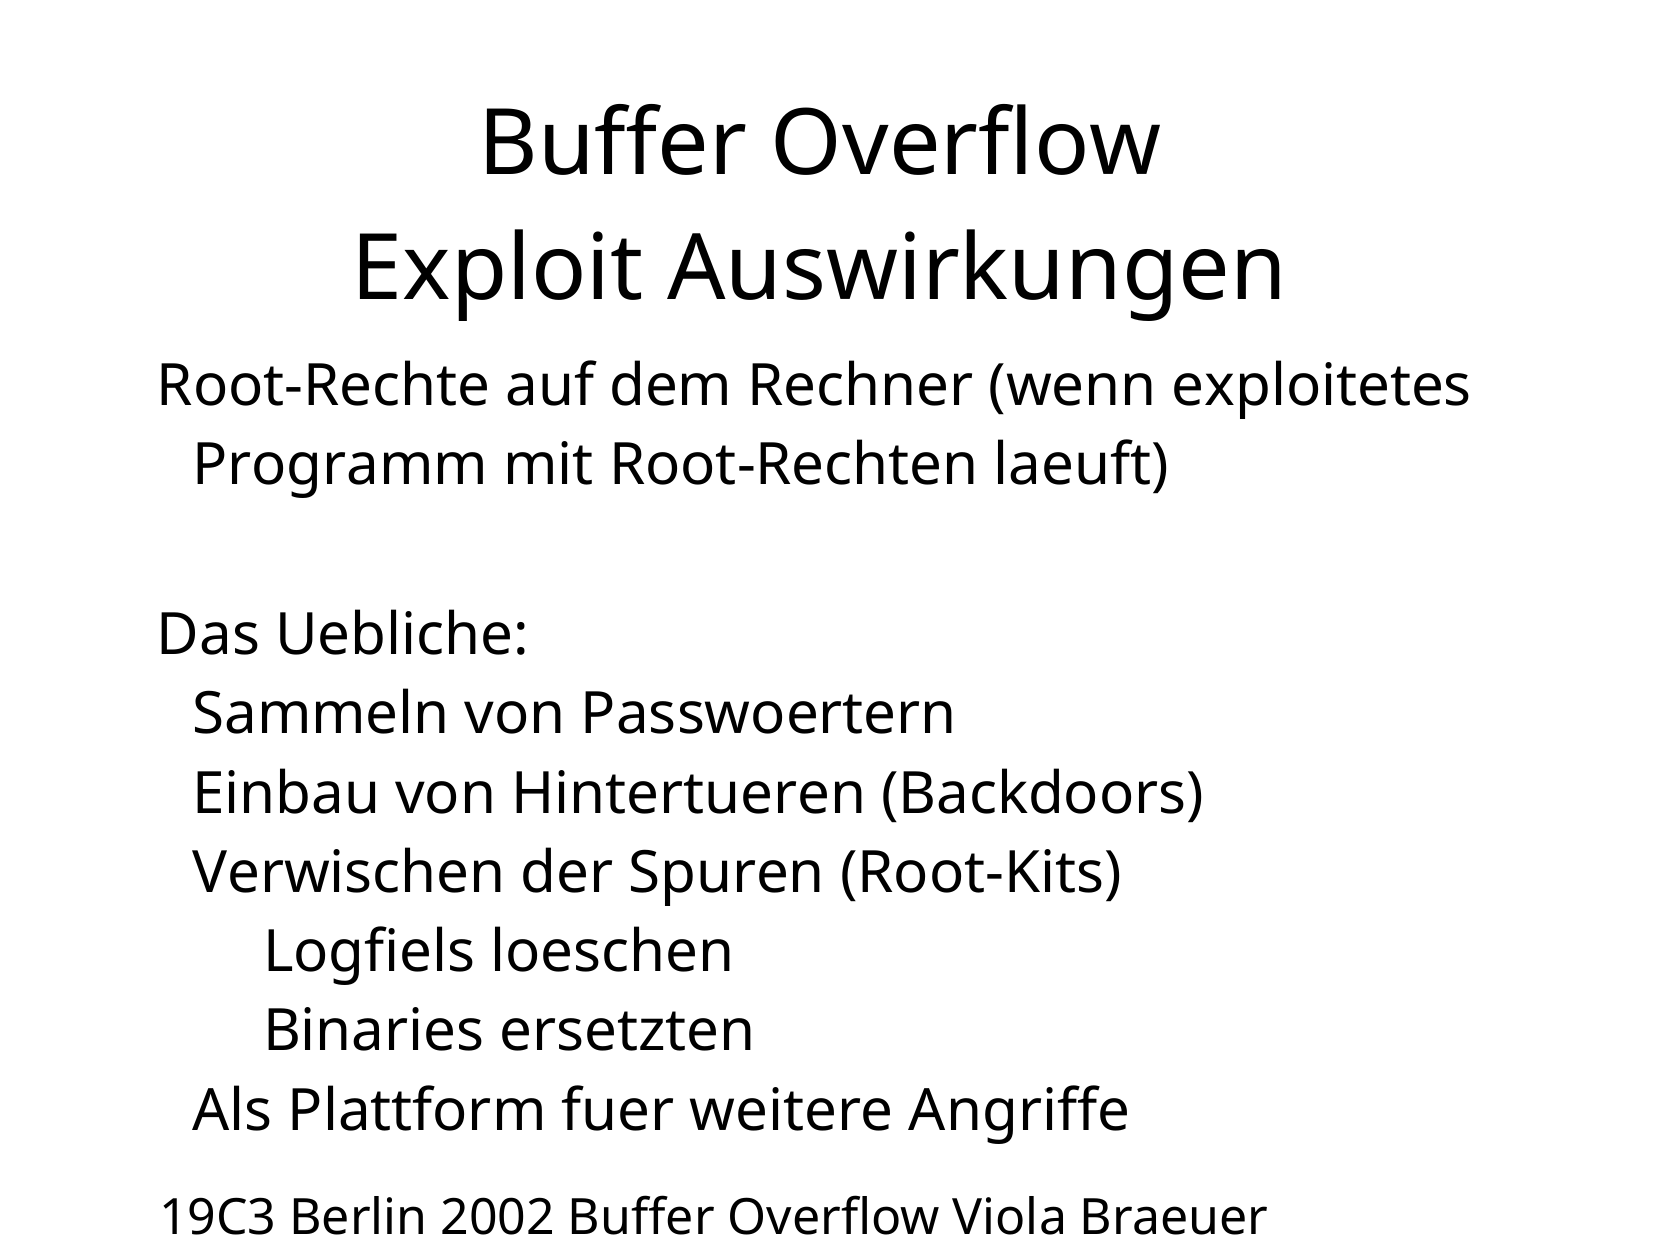

Buffer Overflow
Exploit Auswirkungen
Root-Rechte auf dem Rechner (wenn exploitetes Programm mit Root-Rechten laeuft)
Das Uebliche:
Sammeln von Passwoertern
Einbau von Hintertueren (Backdoors)
Verwischen der Spuren (Root-Kits)
Logfiels loeschen
Binaries ersetzten
Als Plattform fuer weitere Angriffe
19C3 Berlin 2002 Buffer Overflow Viola Braeuer